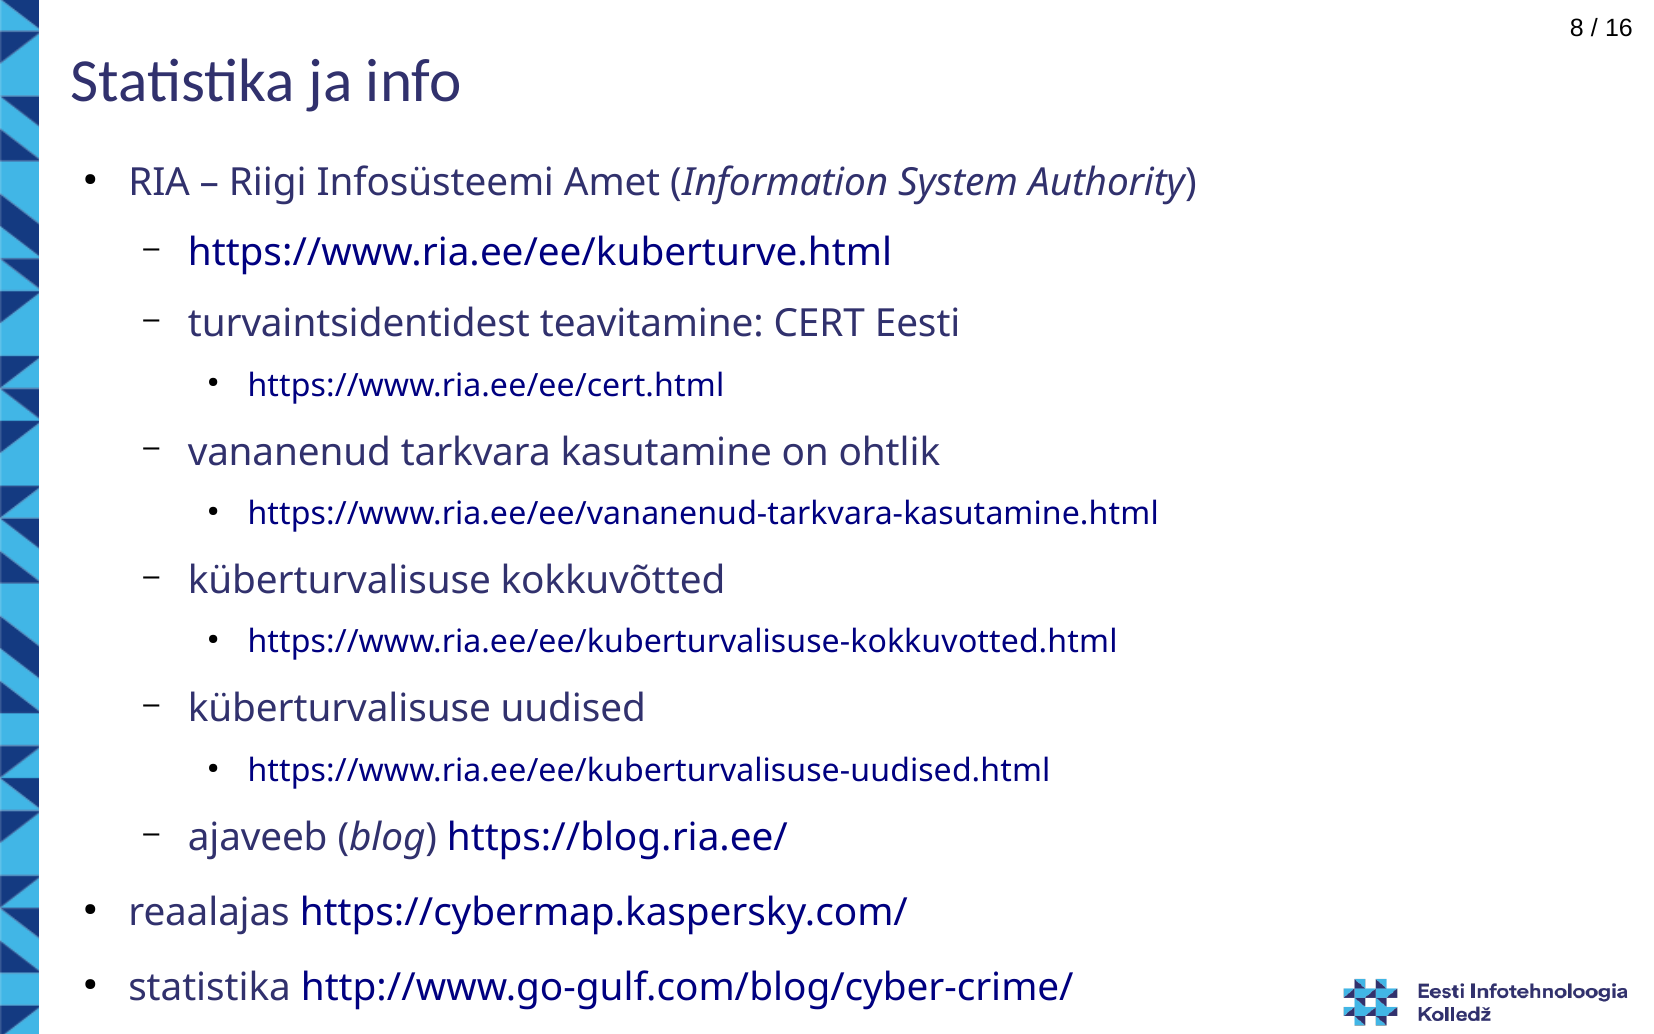

# Statistika ja info
RIA – Riigi Infosüsteemi Amet (Information System Authority)
https://www.ria.ee/ee/kuberturve.html
turvaintsidentidest teavitamine: CERT Eesti
https://www.ria.ee/ee/cert.html
vananenud tarkvara kasutamine on ohtlik
https://www.ria.ee/ee/vananenud-tarkvara-kasutamine.html
küberturvalisuse kokkuvõtted
https://www.ria.ee/ee/kuberturvalisuse-kokkuvotted.html
küberturvalisuse uudised
https://www.ria.ee/ee/kuberturvalisuse-uudised.html
ajaveeb (blog) https://blog.ria.ee/
reaalajas https://cybermap.kaspersky.com/
statistika http://www.go-gulf.com/blog/cyber-crime/